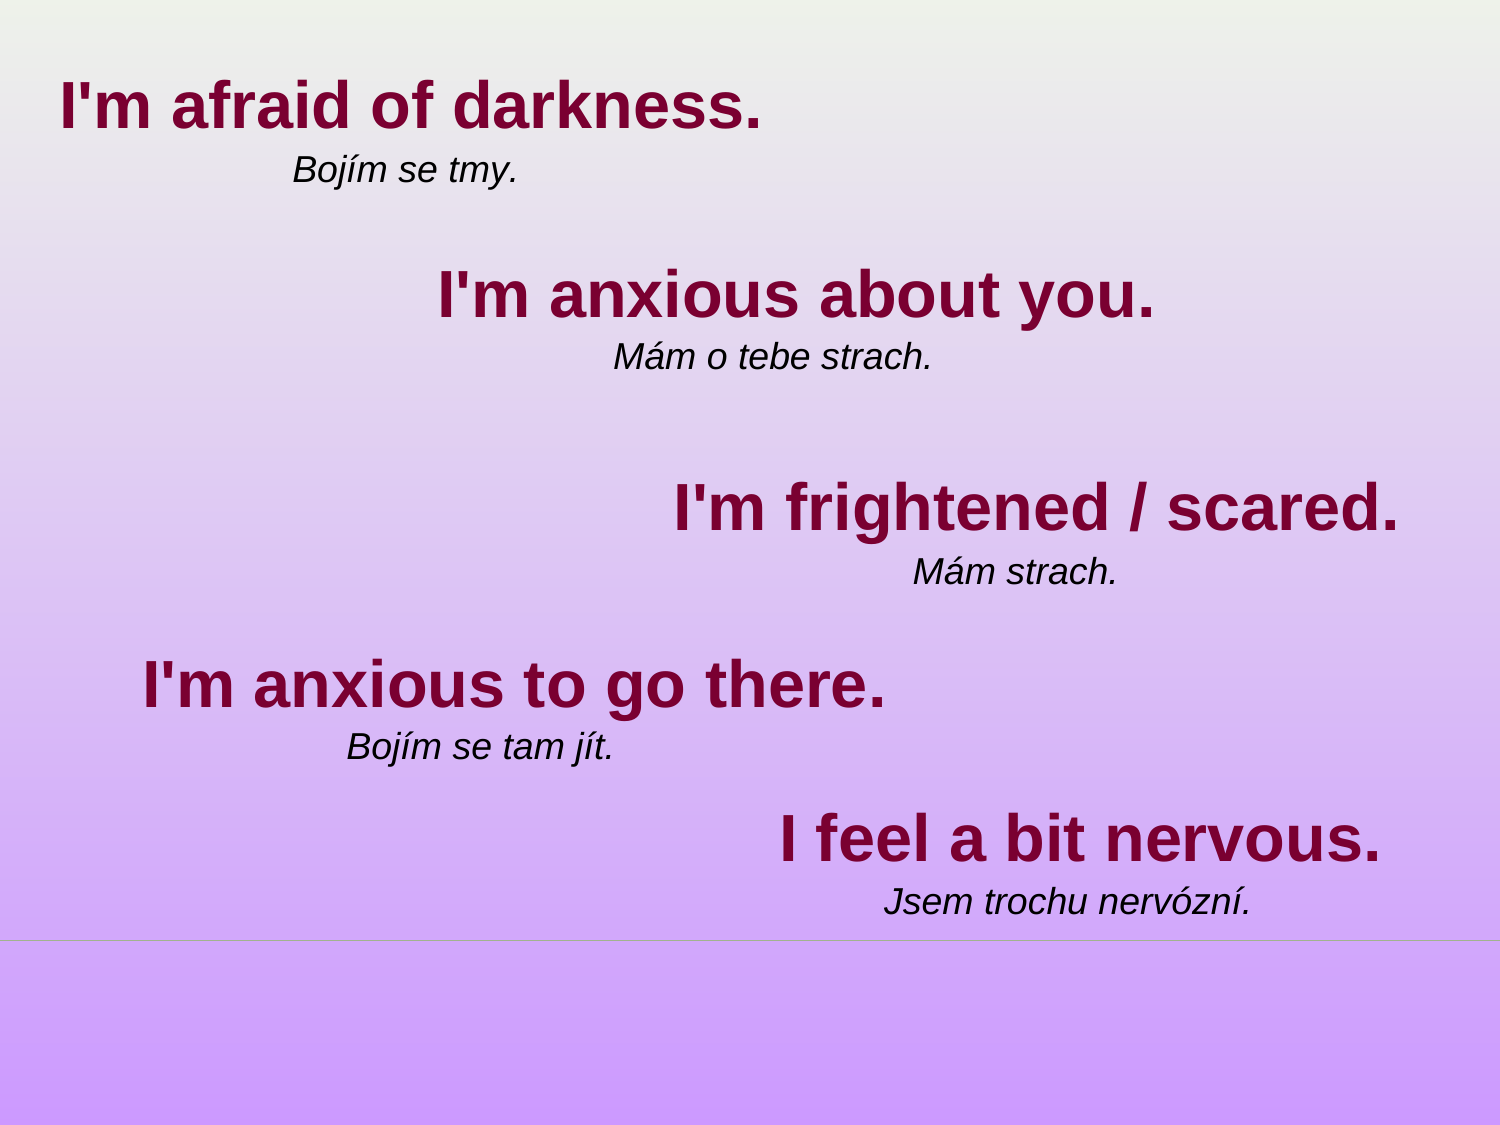

I'm afraid of darkness.
Bojím se tmy.
I'm anxious about you.
Mám o tebe strach.
I'm frightened / scared.
Mám strach.
I'm anxious to go there.
Bojím se tam jít.
I feel a bit nervous.
Jsem trochu nervózní.